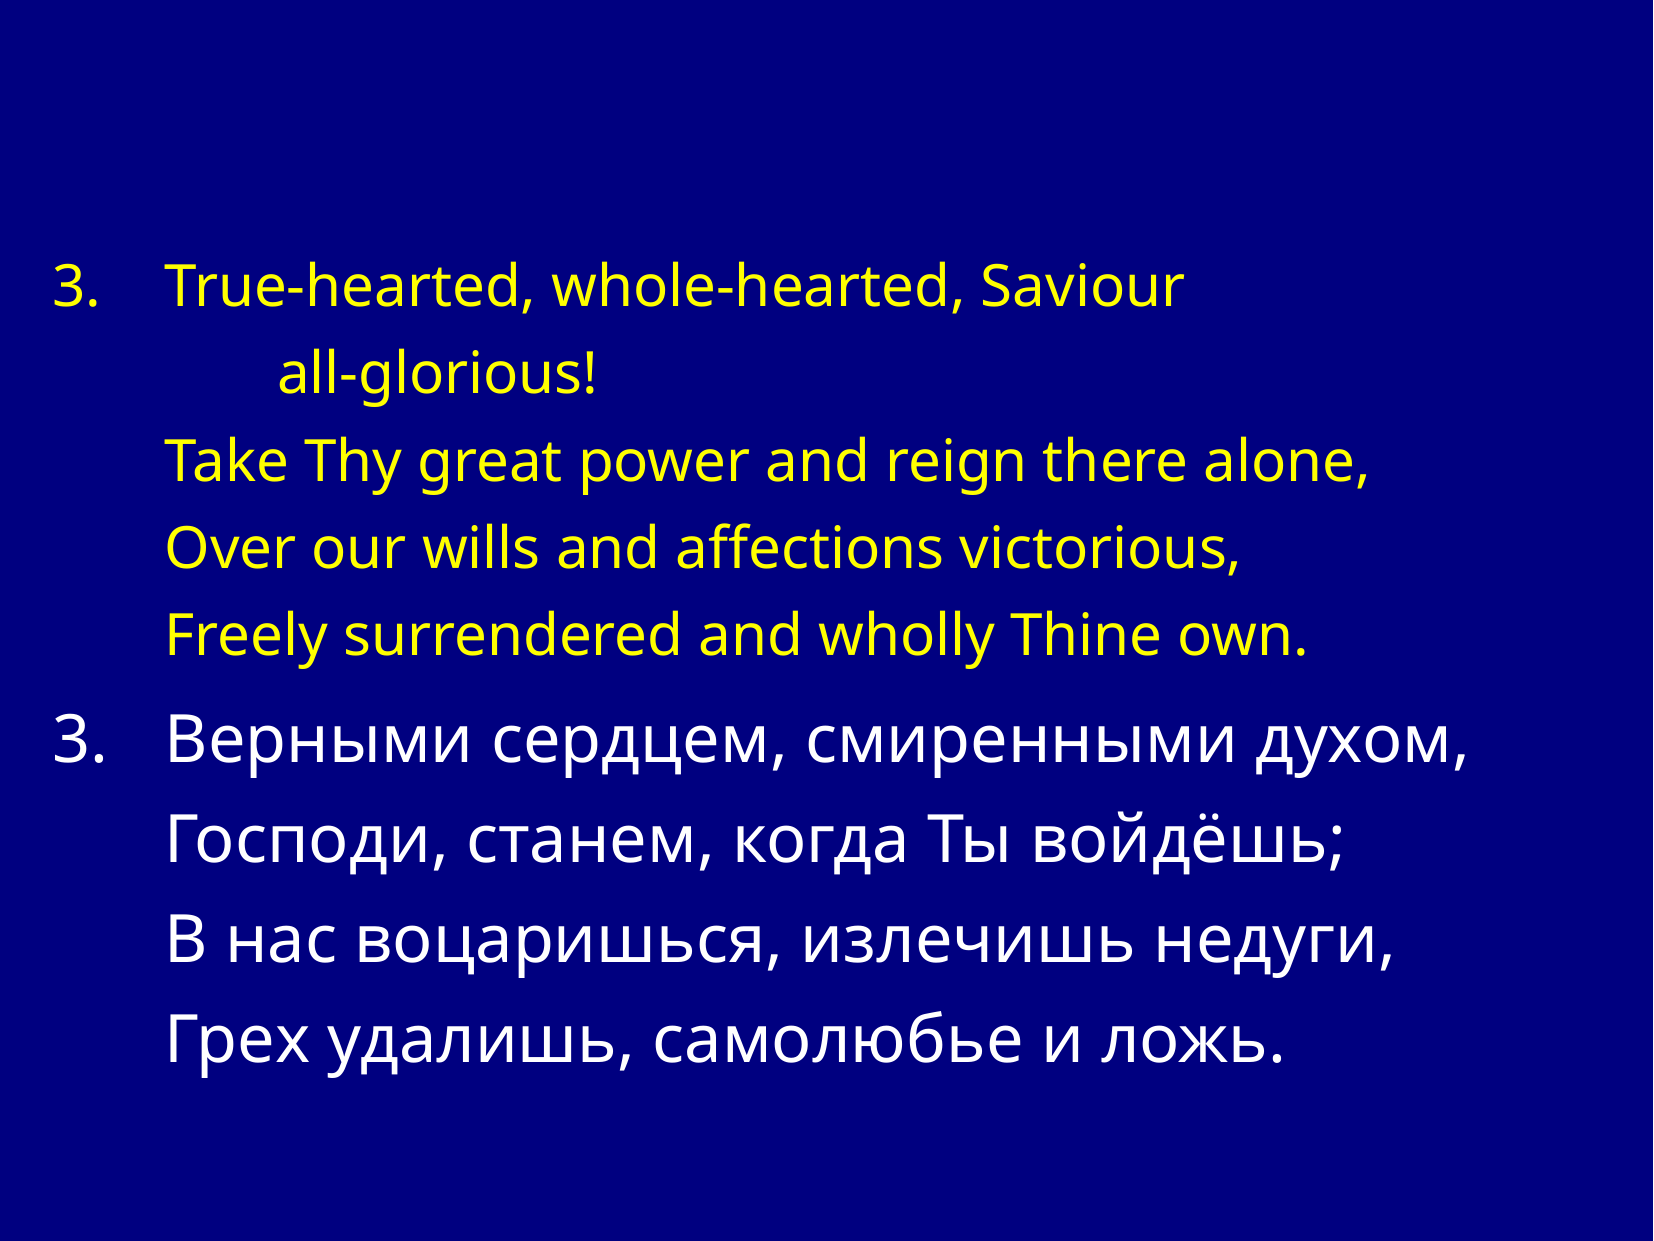

3.	True-hearted, whole-hearted, Saviour
		all-glorious!
	Take Thy great power and reign there alone,
	Over our wills and affections victorious,
	Freely surrendered and wholly Thine own.
3.	Верными сердцем, смиренными духом,
	Господи, станем, когда Ты войдёшь;
	В нас воцаришься, излечишь недуги,
	Грех удалишь, самолюбье и ложь.